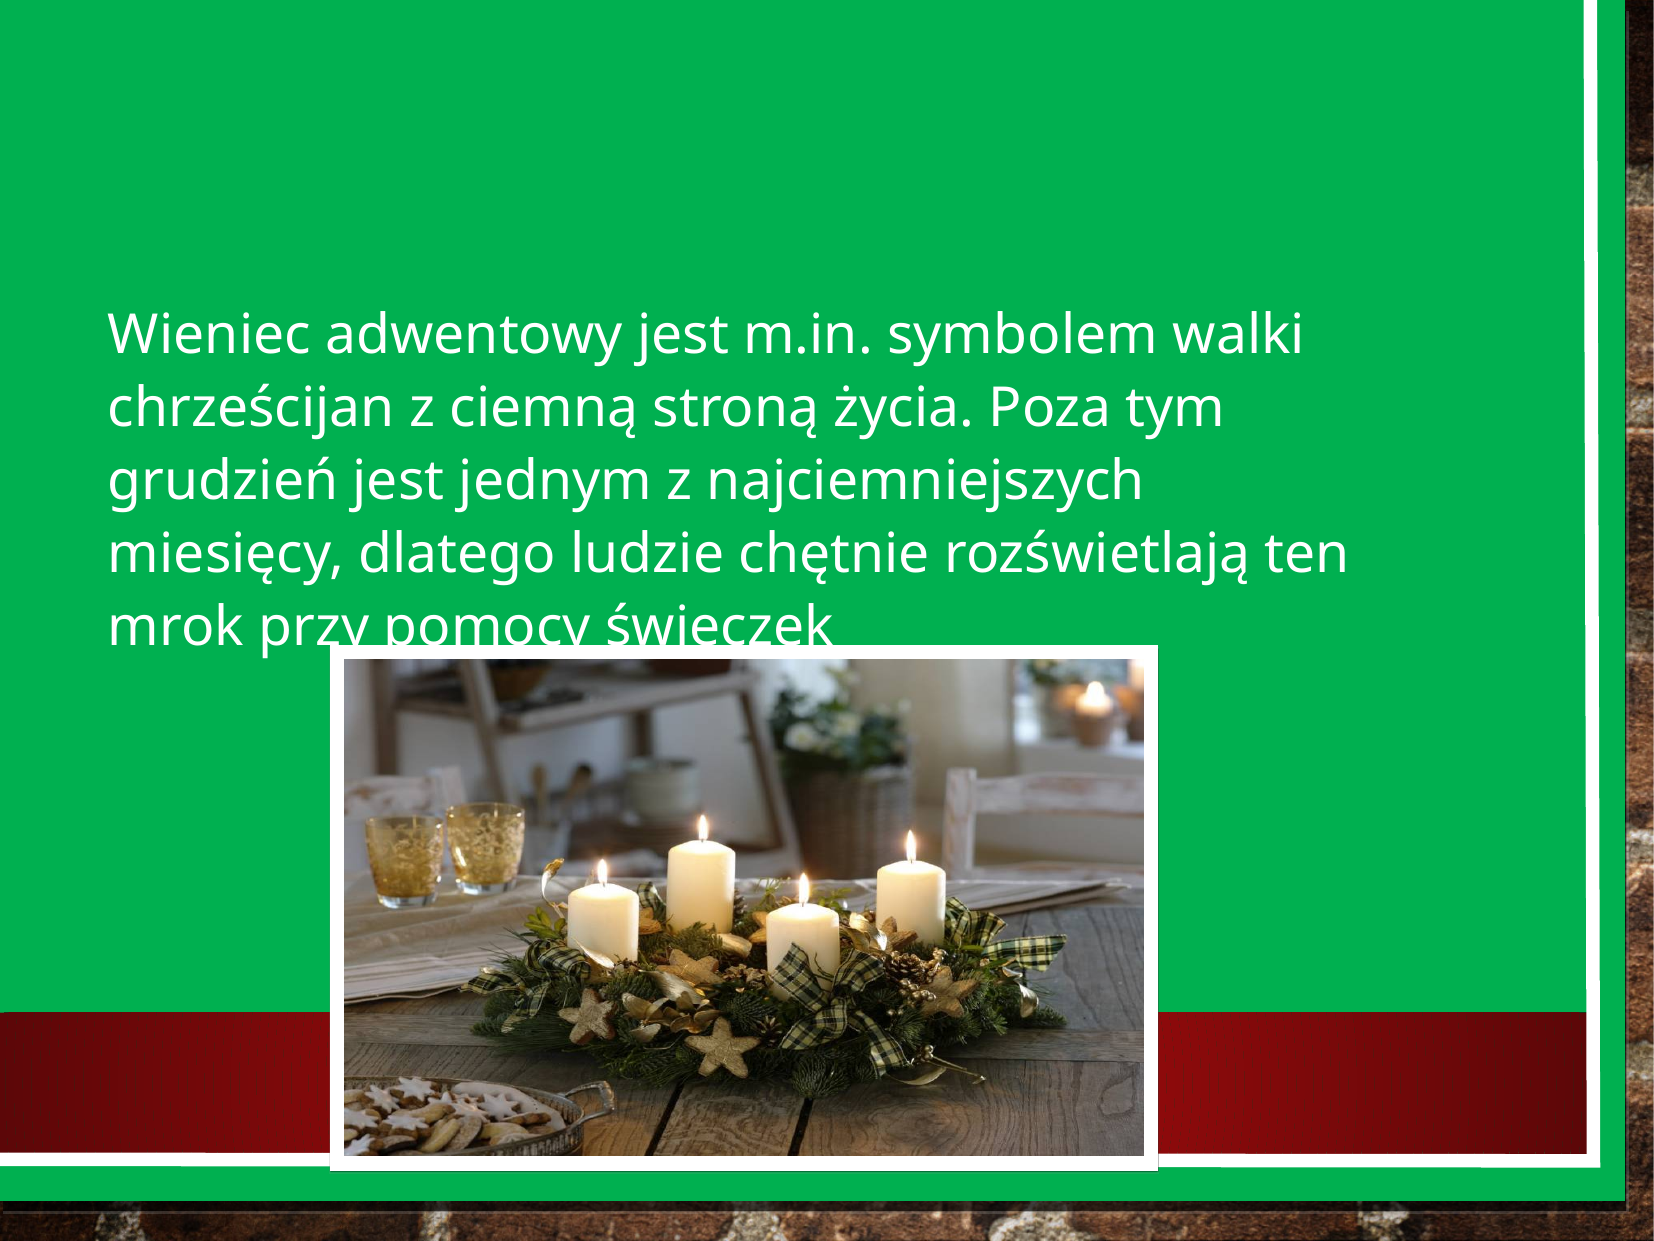

#
Wieniec adwentowy jest m.in. symbolem walki chrześcijan z ciemną stroną życia. Poza tym grudzień jest jednym z najciemniejszych miesięcy, dlatego ludzie chętnie rozświetlają ten mrok przy pomocy świeczek